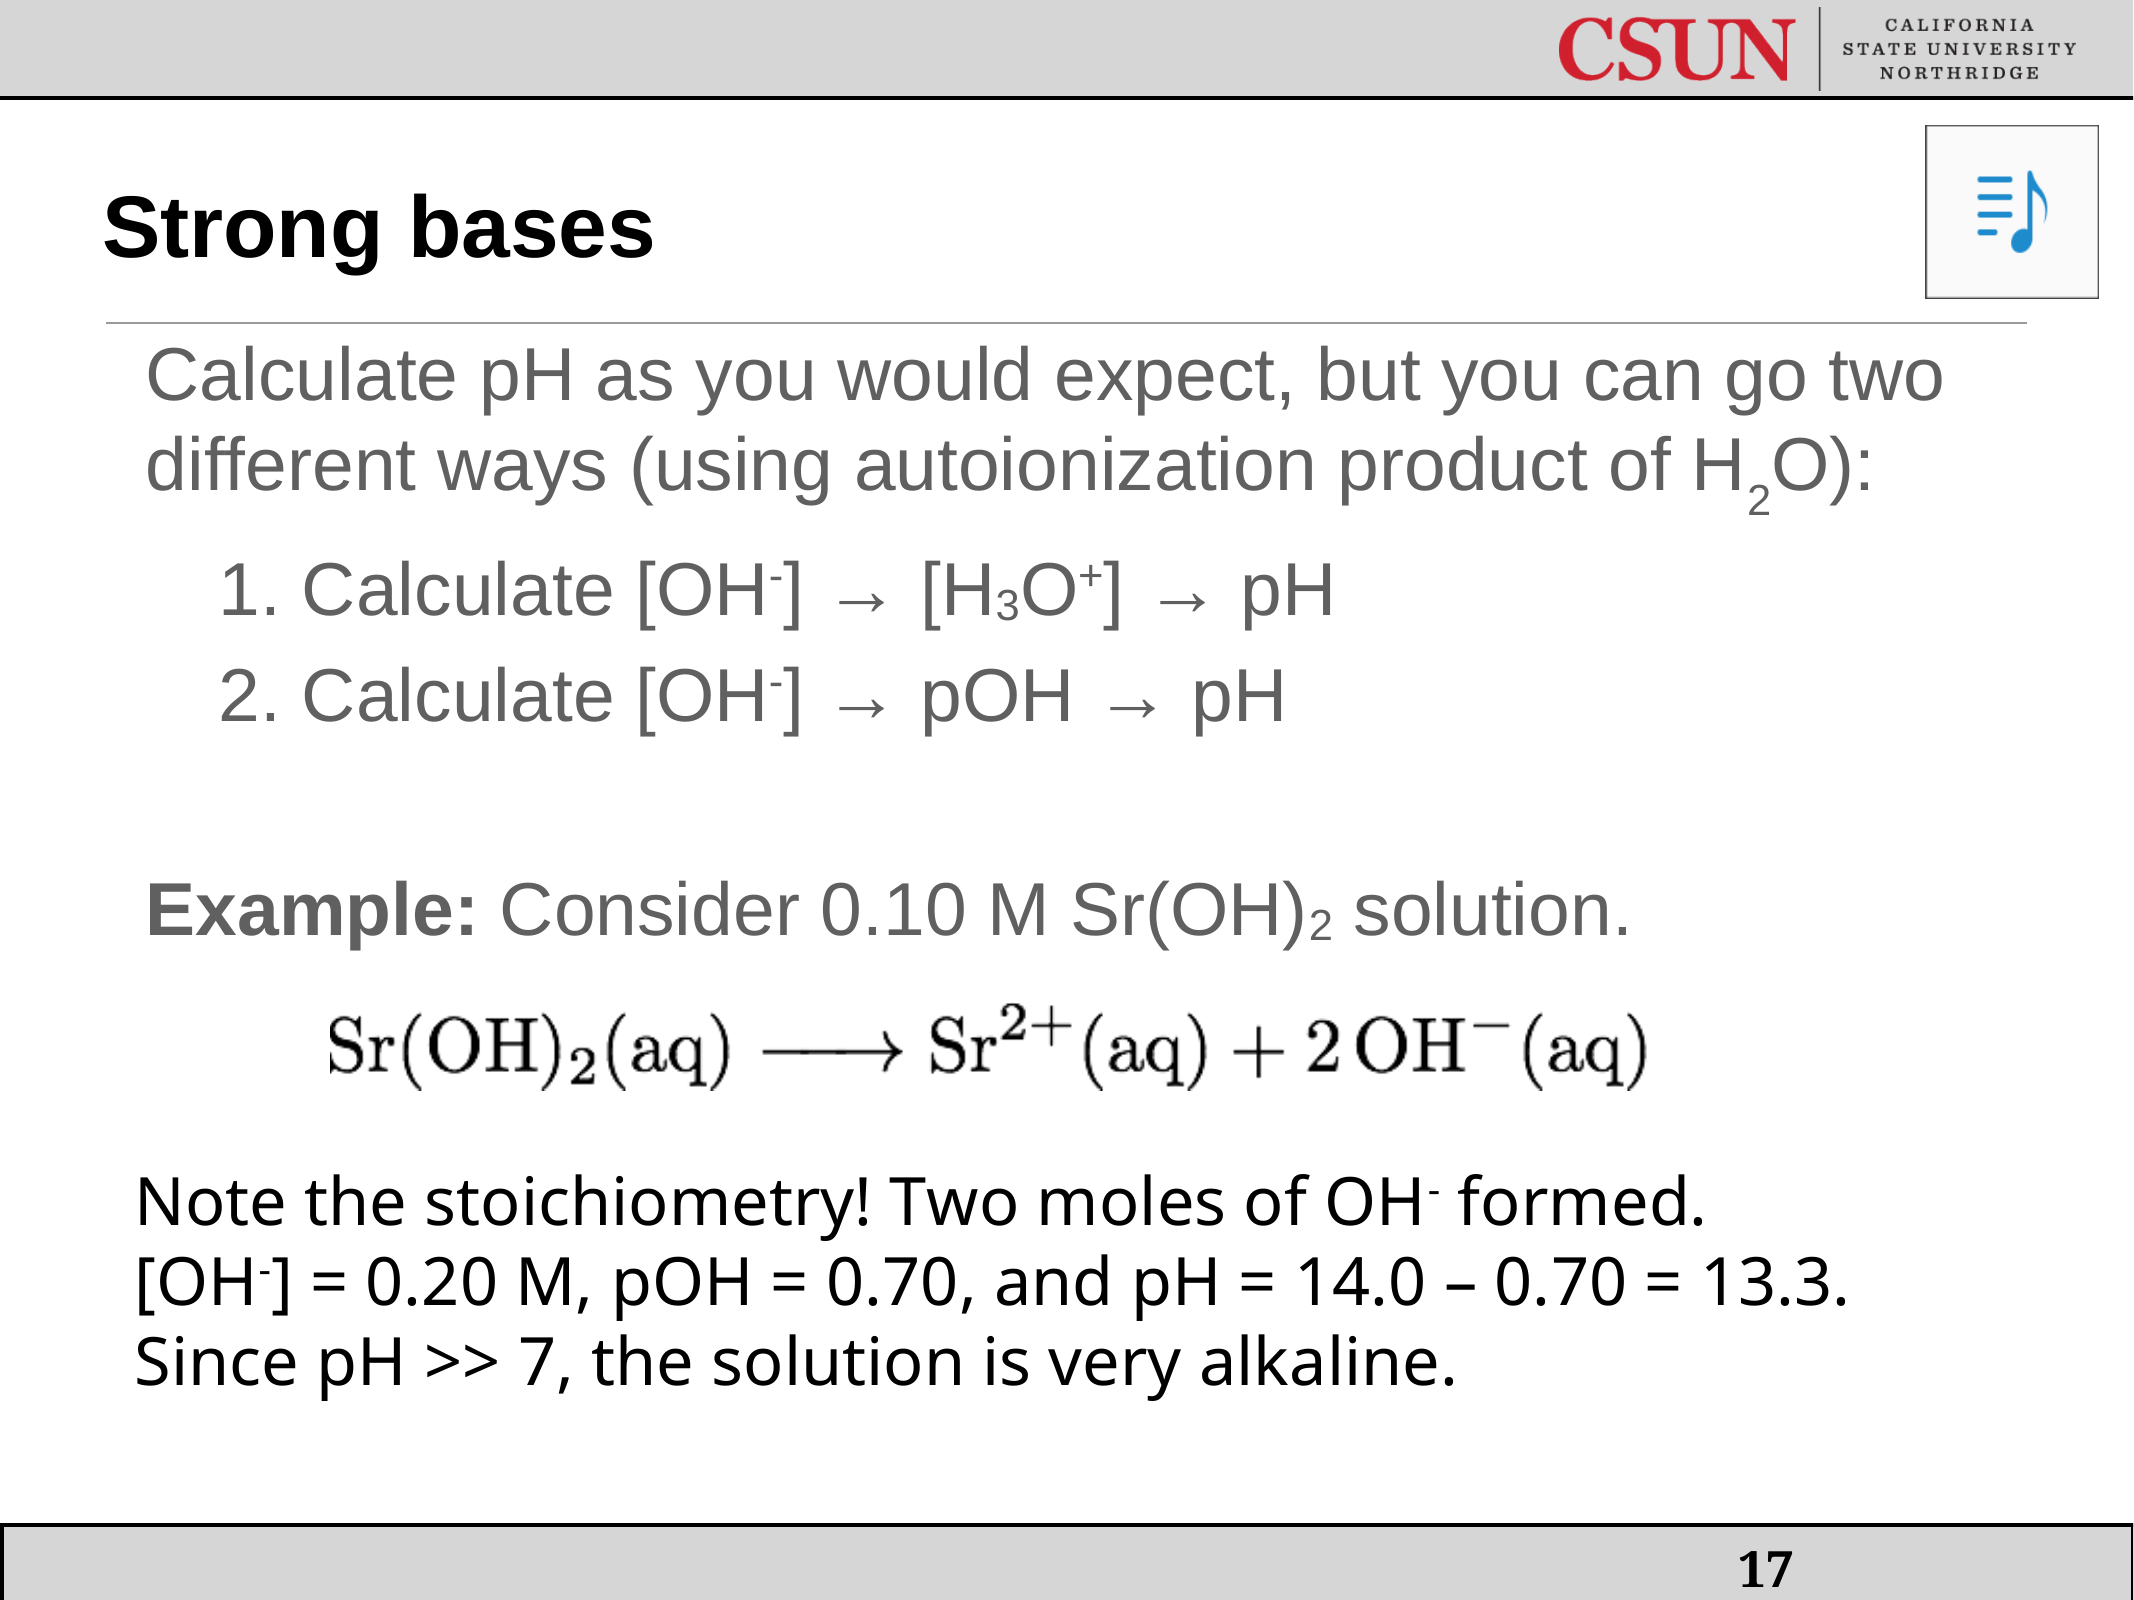

# Strong bases
Calculate pH as you would expect, but you can go two different ways (using autoionization product of H2O):
1. Calculate [OH-] → [H3O+] → pH
2. Calculate [OH-] → pOH → pH
Example: Consider 0.10 M Sr(OH)2 solution.
Note the stoichiometry! Two moles of OH- formed.
[OH-] = 0.20 M, pOH = 0.70, and pH = 14.0 – 0.70 = 13.3.
Since pH >> 7, the solution is very alkaline.
17